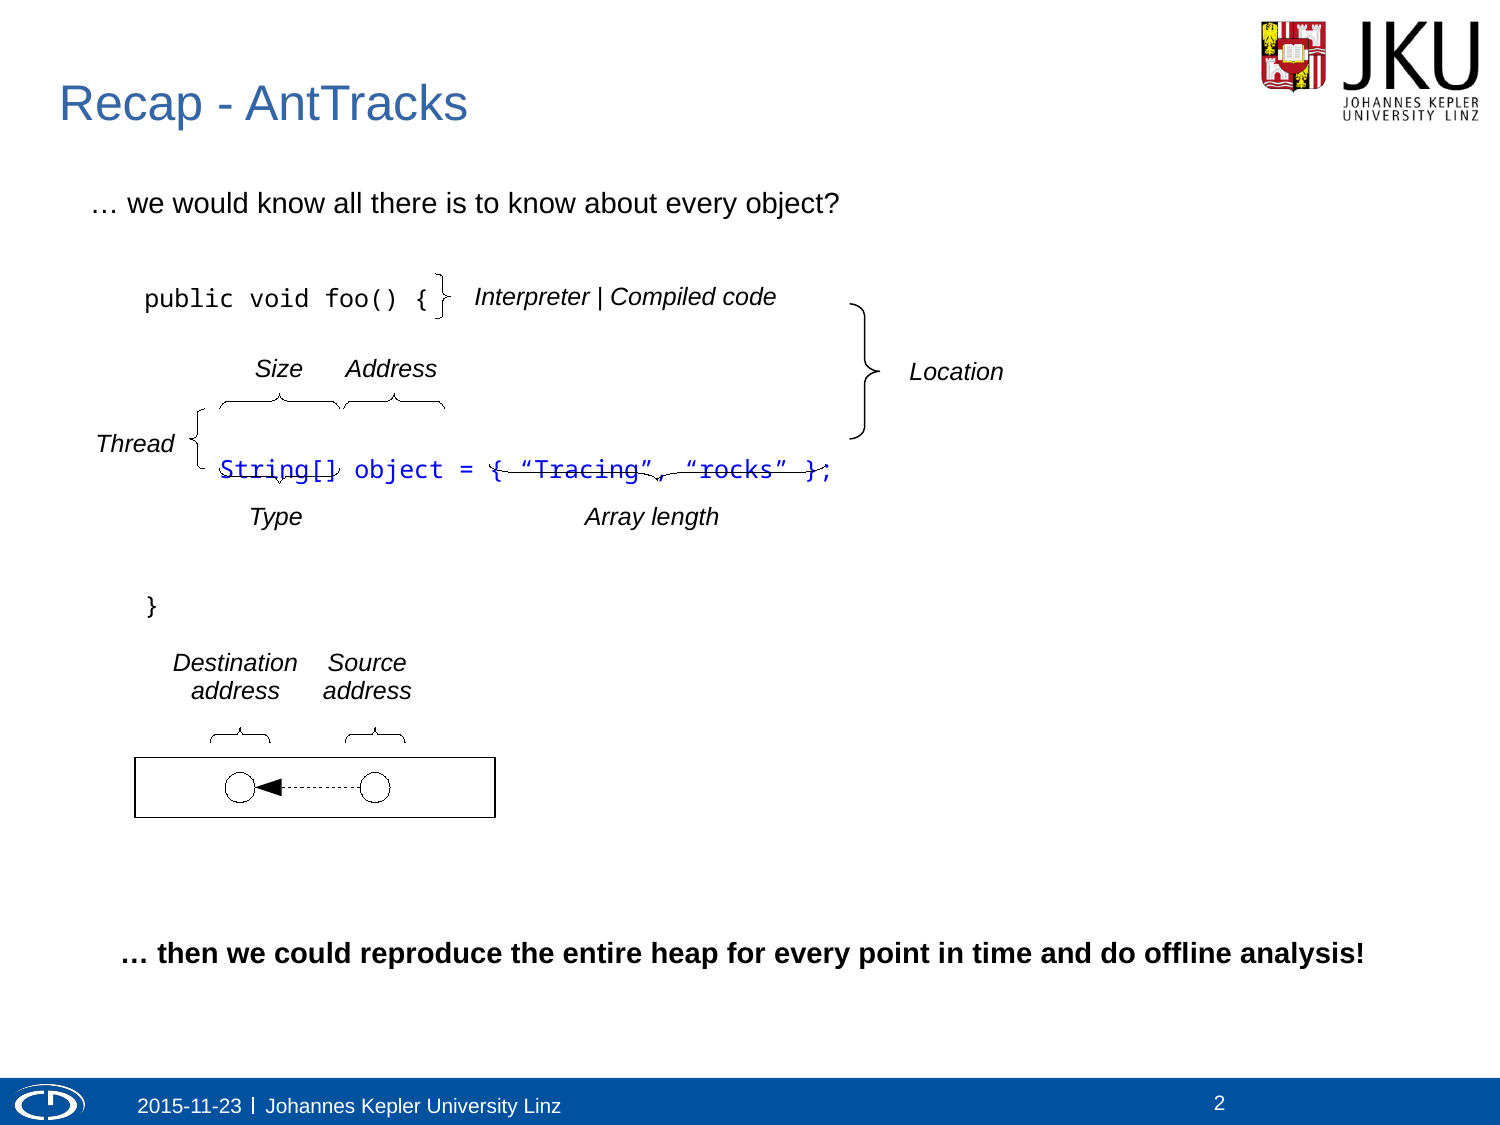

# Recap - AntTracks
… we would know all there is to know about every object?
public void foo() {
	String[] object = { “Tracing”, “rocks” };
}
Interpreter | Compiled code
Size
Address
Location
Thread
Array length
Type
Destination address
Source address
… then we could reproduce the entire heap for every point in time and do offline analysis!
2